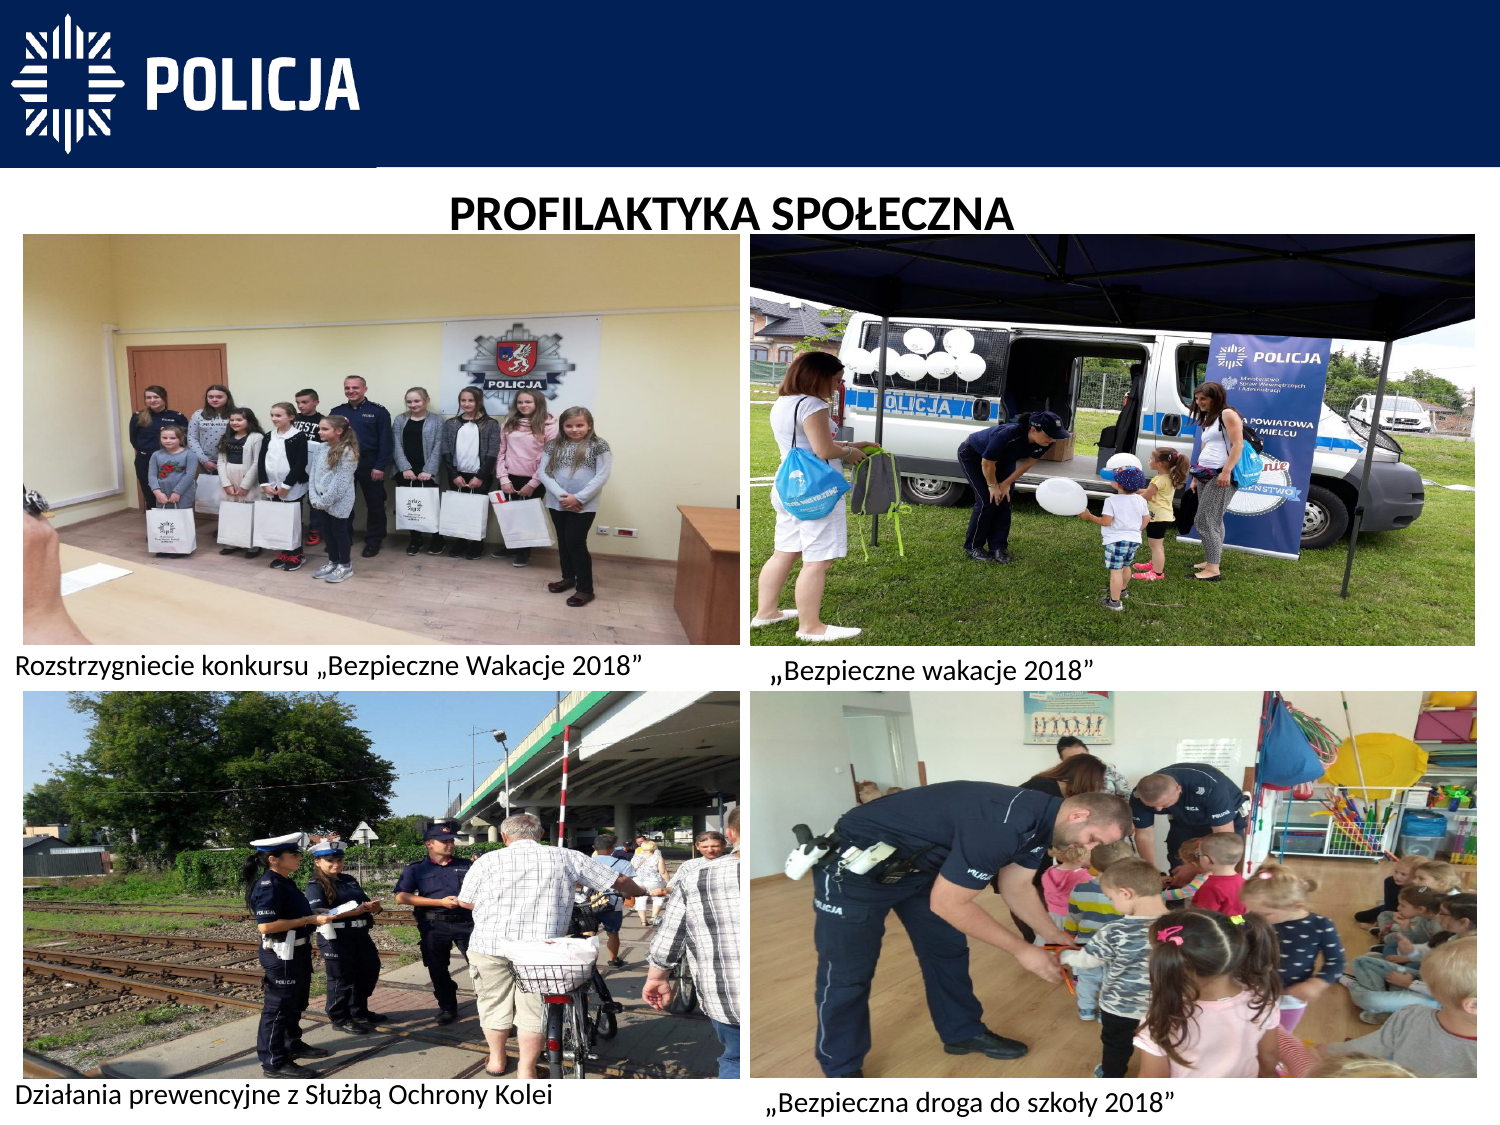

PROFILAKTYKA SPOŁECZNA
„Bezpieczne wakacje 2018”
Rozstrzygniecie konkursu „Bezpieczne Wakacje 2018”
Działania prewencyjne z Służbą Ochrony Kolei
„Bezpieczna droga do szkoły 2018”